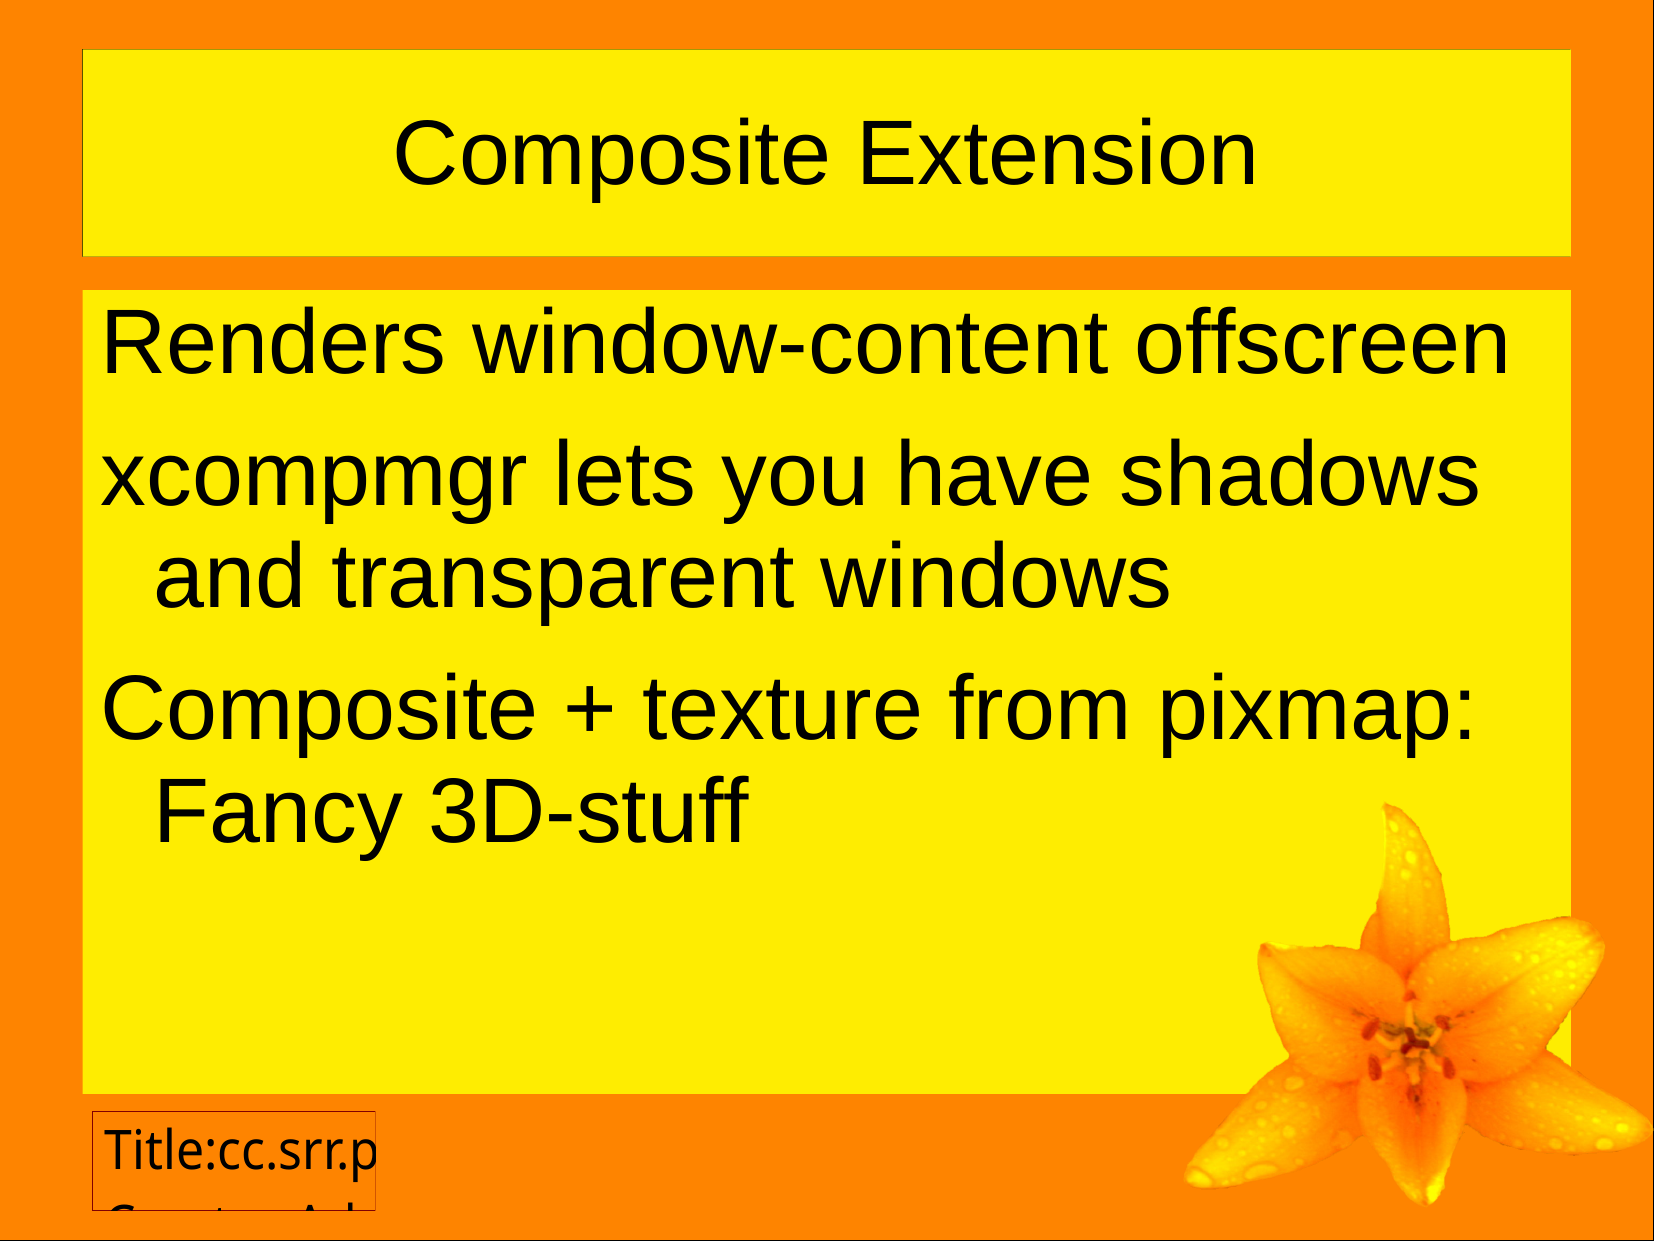

# Composite Extension
Renders window-content offscreen
xcompmgr lets you have shadows and transparent windows
Composite + texture from pixmap:
Fancy 3D-stuff